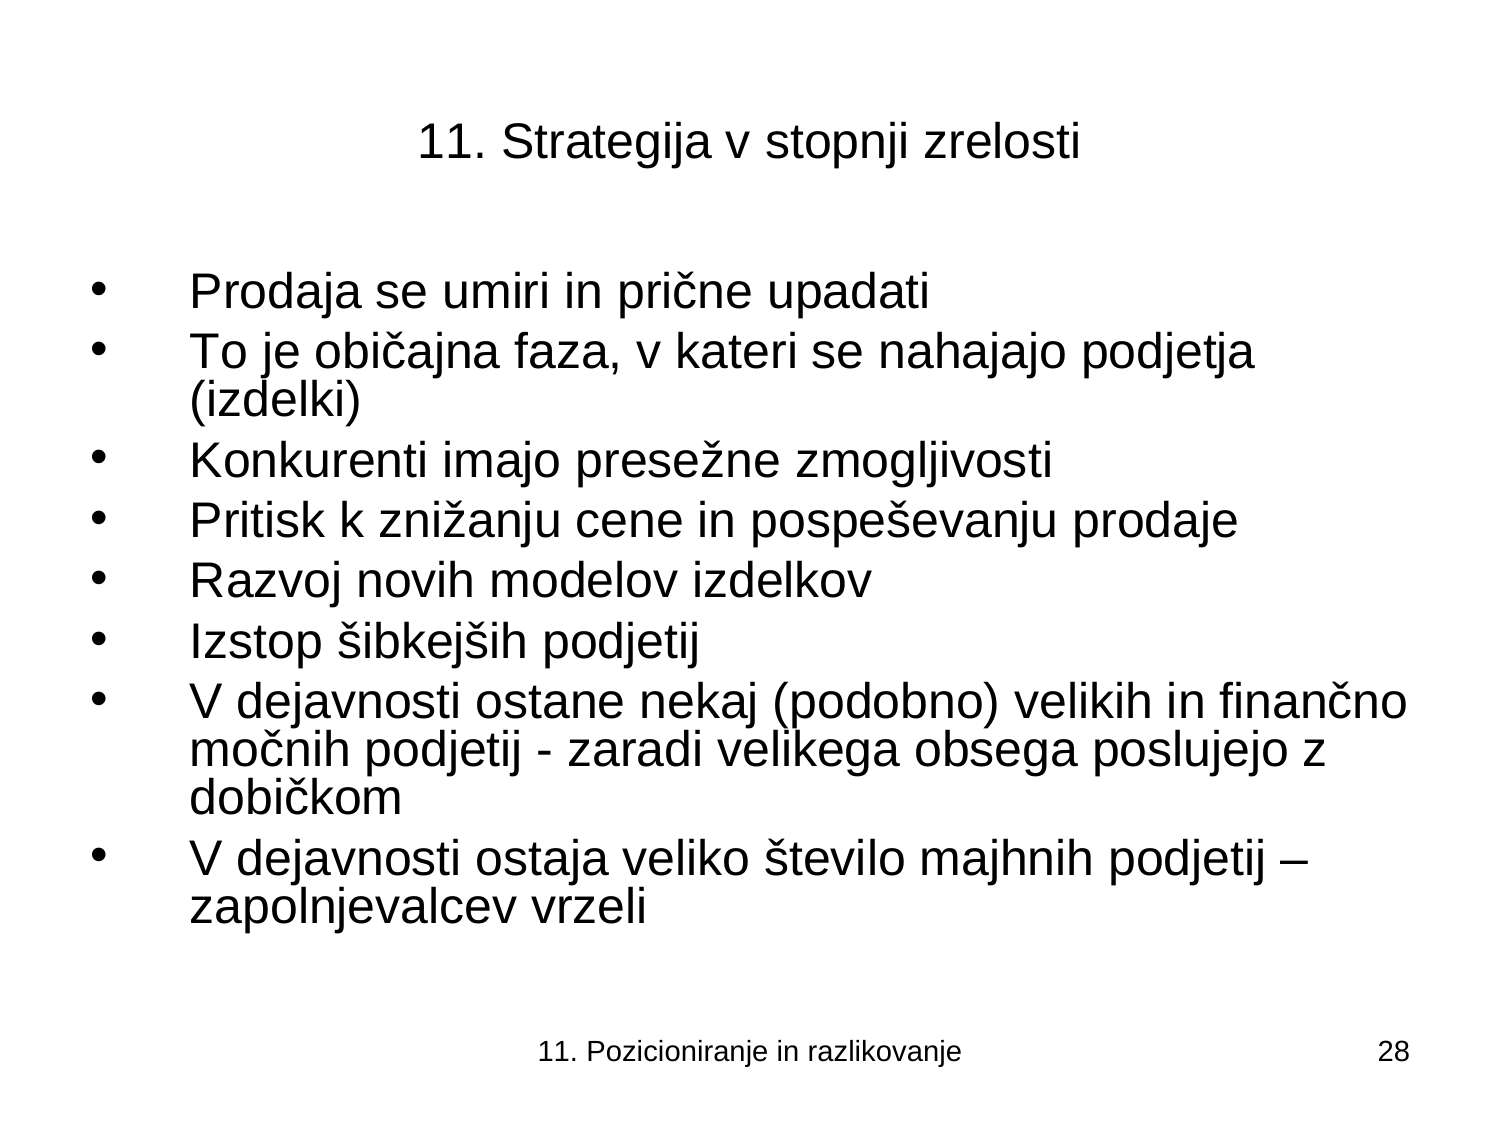

# 11. Strategija v stopnji zrelosti
Prodaja se umiri in prične upadati
To je običajna faza, v kateri se nahajajo podjetja (izdelki)
Konkurenti imajo presežne zmogljivosti
Pritisk k znižanju cene in pospeševanju prodaje
Razvoj novih modelov izdelkov
Izstop šibkejših podjetij
V dejavnosti ostane nekaj (podobno) velikih in finančno močnih podjetij - zaradi velikega obsega poslujejo z dobičkom
V dejavnosti ostaja veliko število majhnih podjetij – zapolnjevalcev vrzeli
11. Pozicioniranje in razlikovanje